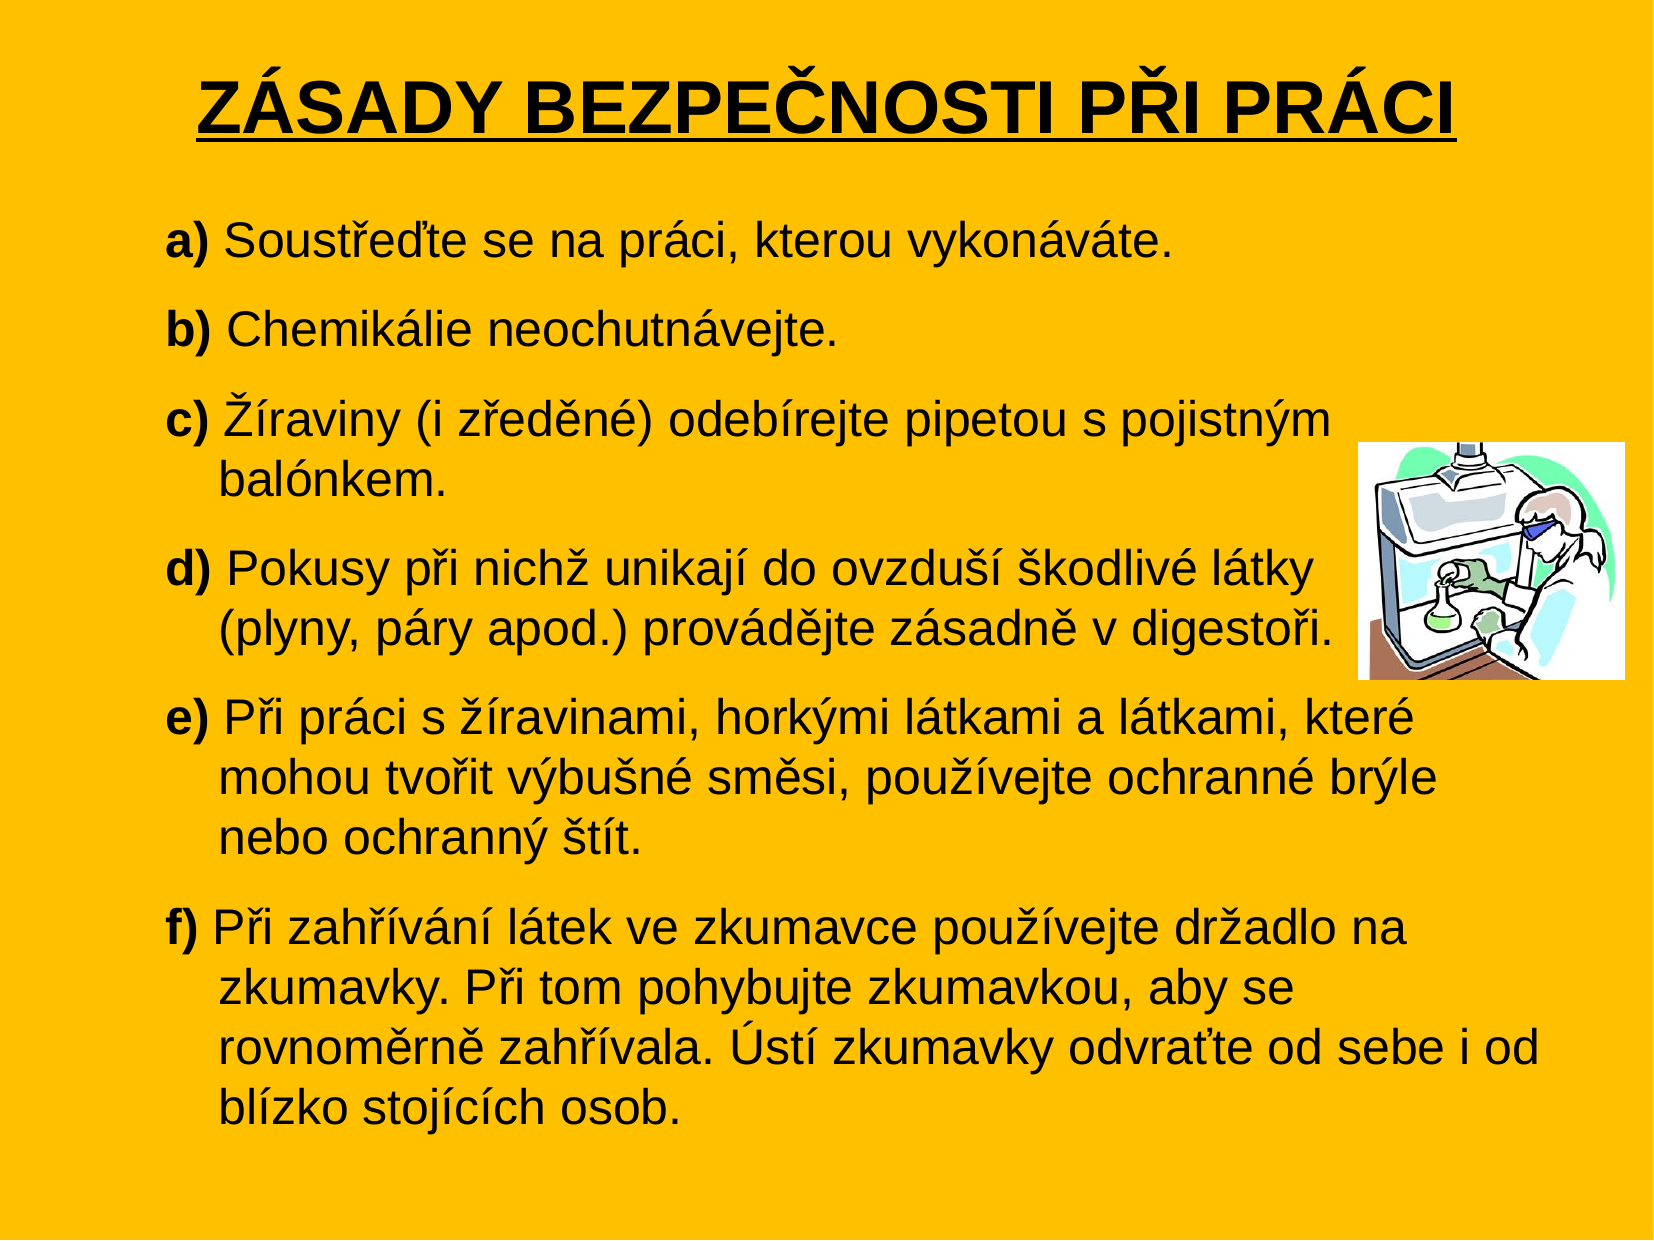

# ZÁSADY BEZPEČNOSTI PŘI PRÁCI
a) Soustřeďte se na práci, kterou vykonáváte.
b) Chemikálie neochutnávejte.
c) Žíraviny (i zředěné) odebírejte pipetou s pojistným balónkem.
d) Pokusy při nichž unikají do ovzduší škodlivé látky (plyny, páry apod.) provádějte zásadně v digestoři.
e) Při práci s žíravinami, horkými látkami a látkami, které mohou tvořit výbušné směsi, používejte ochranné brýle nebo ochranný štít.
f) Při zahřívání látek ve zkumavce používejte držadlo na zkumavky. Při tom pohybujte zkumavkou, aby se rovnoměrně zahřívala. Ústí zkumavky odvraťte od sebe i od blízko stojících osob.